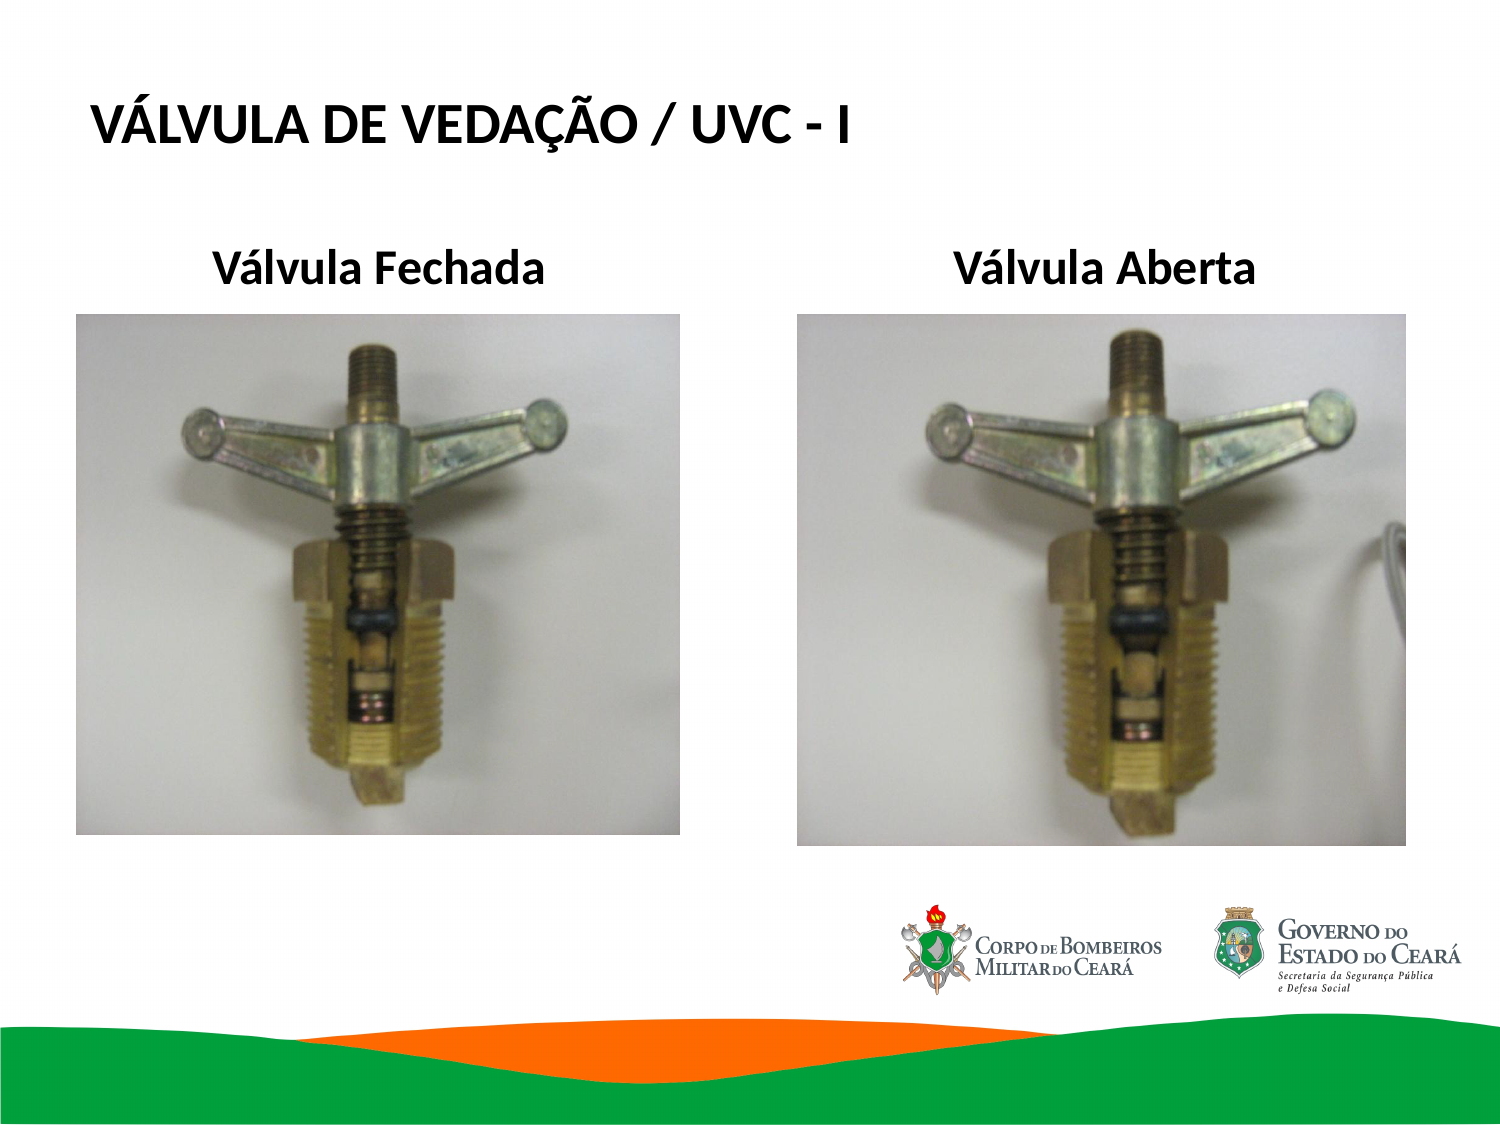

VÁLVULA DE VEDAÇÃO / UVC - I
Válvula Fechada
Válvula Aberta